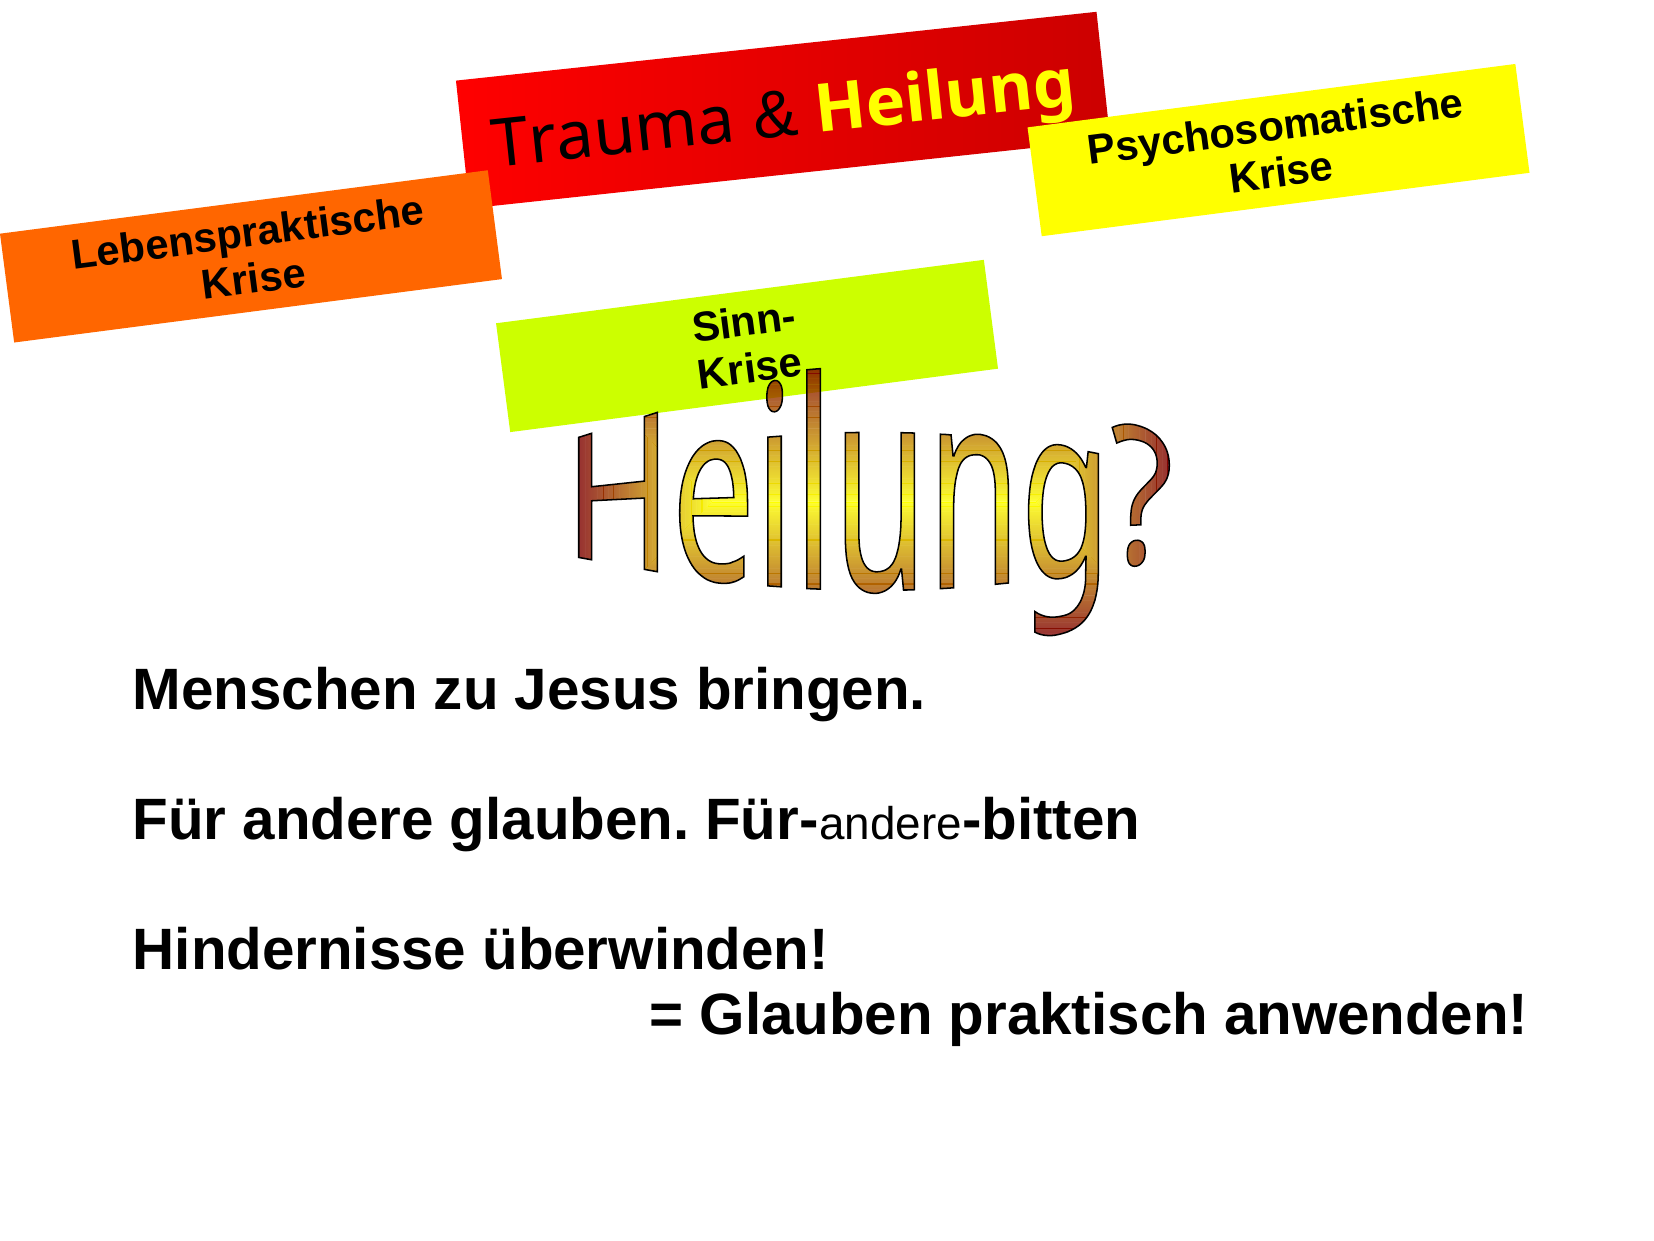

# Trauma & Heilung
Psychosomatische Krise
Lebenspraktische Krise
Sinn-
Krise
Heilung?
Menschen zu Jesus bringen.
Für andere glauben. Für-andere-bitten
Hindernisse überwinden!
							= Glauben praktisch anwenden!